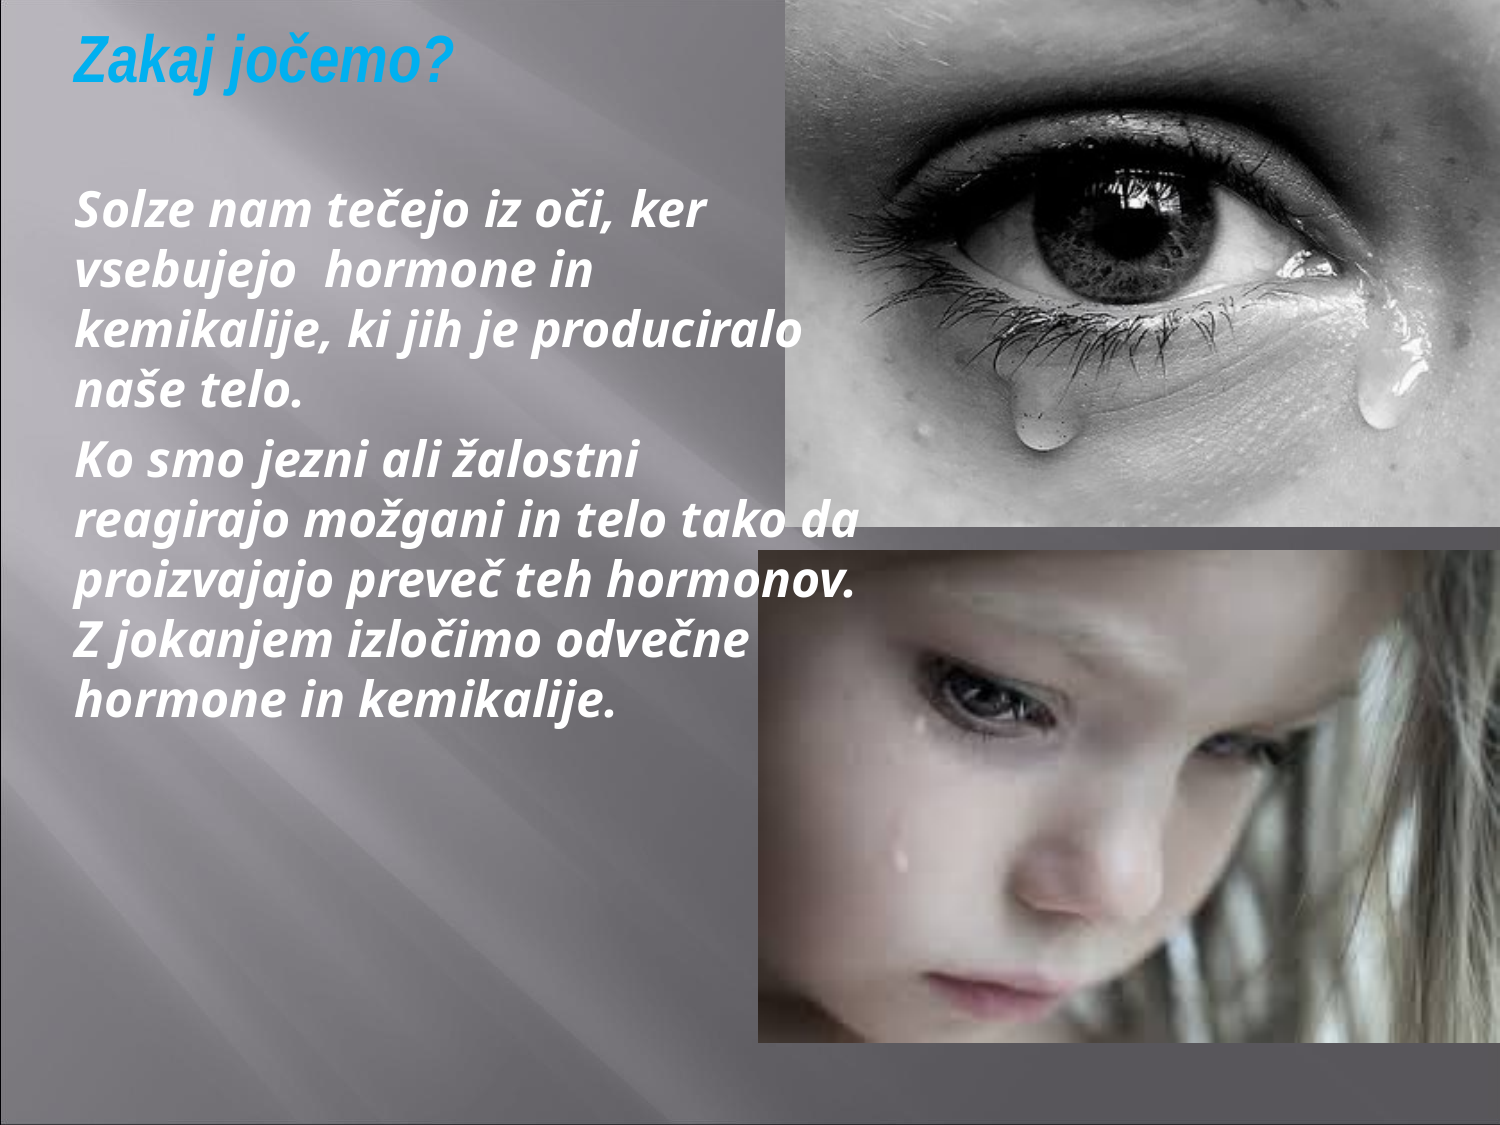

Zakaj jočemo?
	Solze nam tečejo iz oči, ker vsebujejo hormone in kemikalije, ki jih je produciralo naše telo.
	Ko smo jezni ali žalostni reagirajo možgani in telo tako da proizvajajo preveč teh hormonov. Z jokanjem izločimo odvečne hormone in kemikalije.